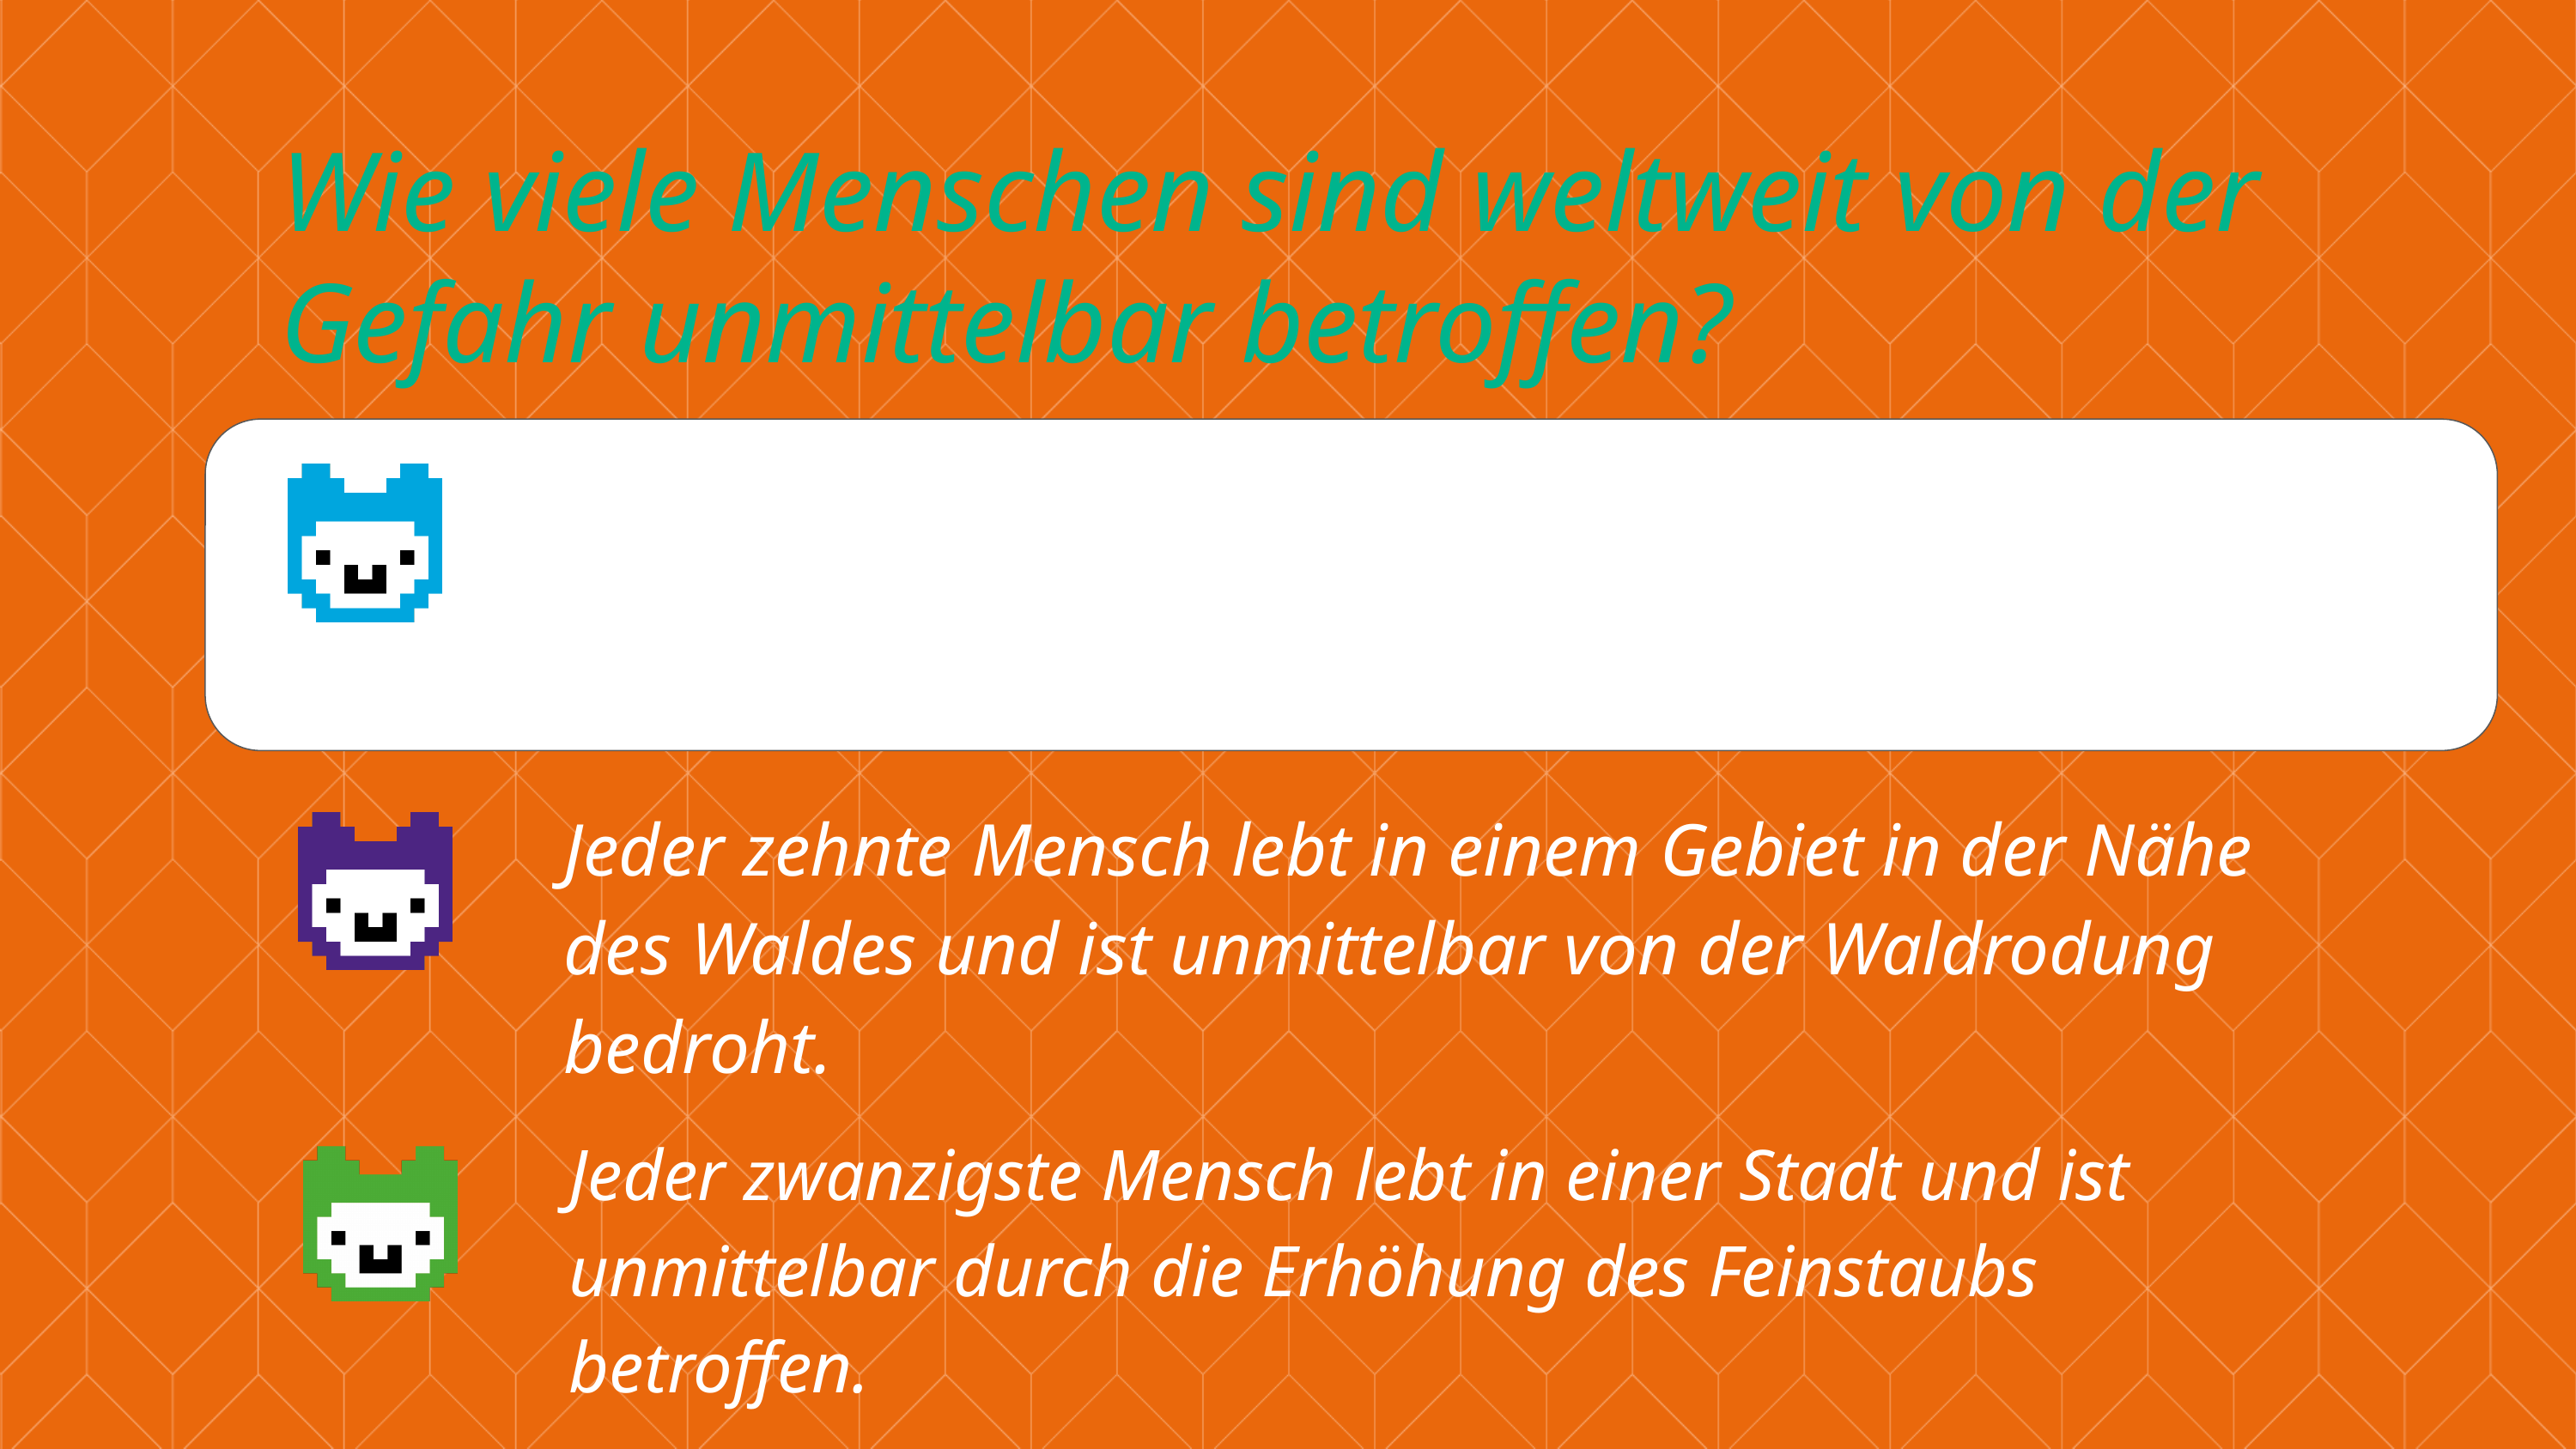

Wie viele Menschen sind weltweit von der Gefahr unmittelbar betroffen?
Jeder fünfte Mensche lebt weniger als 30 Kilometer vom Meer entfernt und ist unmittelbar durch den Anstieg des Meeresspiegels bedroht.
Jeder zehnte Mensch lebt in einem Gebiet in der Nähe des Waldes und ist unmittelbar von der Waldrodung bedroht.
Jeder zwanzigste Mensch lebt in einer Stadt und ist unmittelbar durch die Erhöhung des Feinstaubs betroffen.